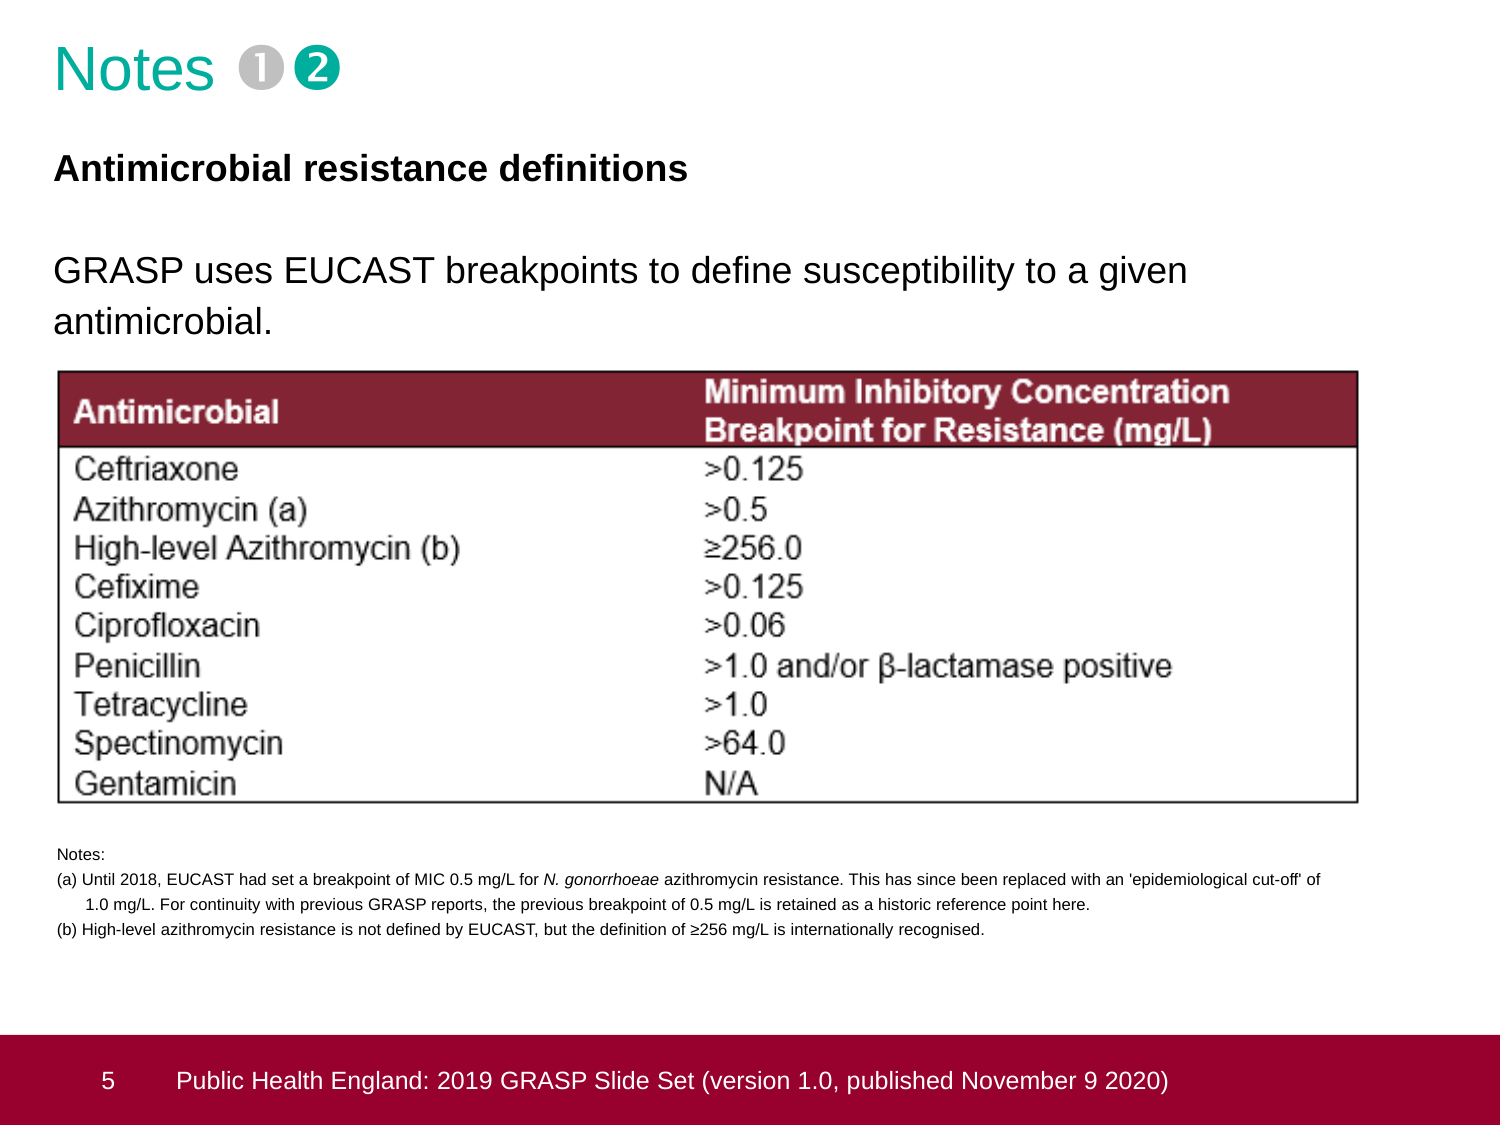

# Notes 
Antimicrobial resistance definitions
GRASP uses EUCAST breakpoints to define susceptibility to a given antimicrobial.
Notes:
(a) Until 2018, EUCAST had set a breakpoint of MIC 0.5 mg/L for N. gonorrhoeae azithromycin resistance. This has since been replaced with an 'epidemiological cut-off' of
 1.0 mg/L. For continuity with previous GRASP reports, the previous breakpoint of 0.5 mg/L is retained as a historic reference point here.
(b) High-level azithromycin resistance is not defined by EUCAST, but the definition of ≥256 mg/L is internationally recognised.
 5
Public Health England: 2019 GRASP Slide Set (version 1.0, published November 9 2020)